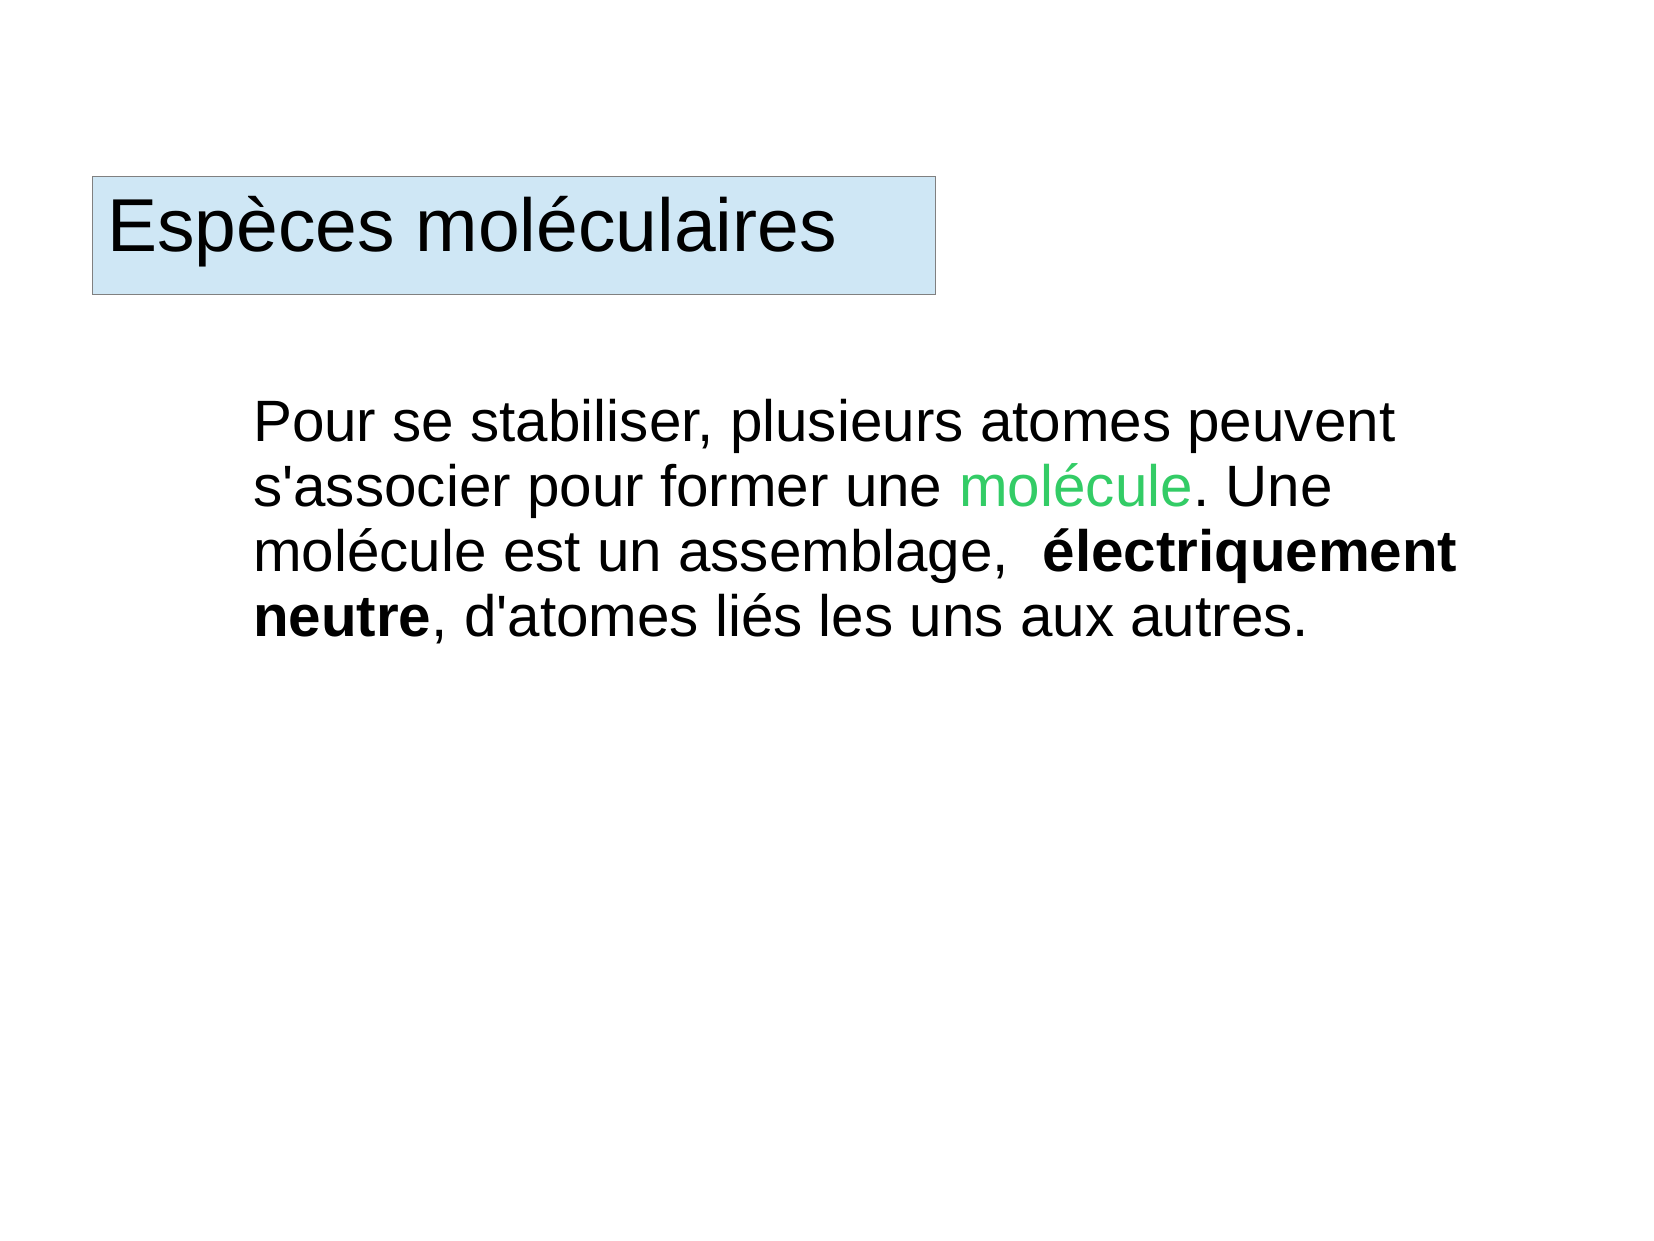

Espèces moléculaires
Pour se stabiliser, plusieurs atomes peuvent s'associer pour former une molécule. Une molécule est un assemblage, électriquement neutre, d'atomes liés les uns aux autres.